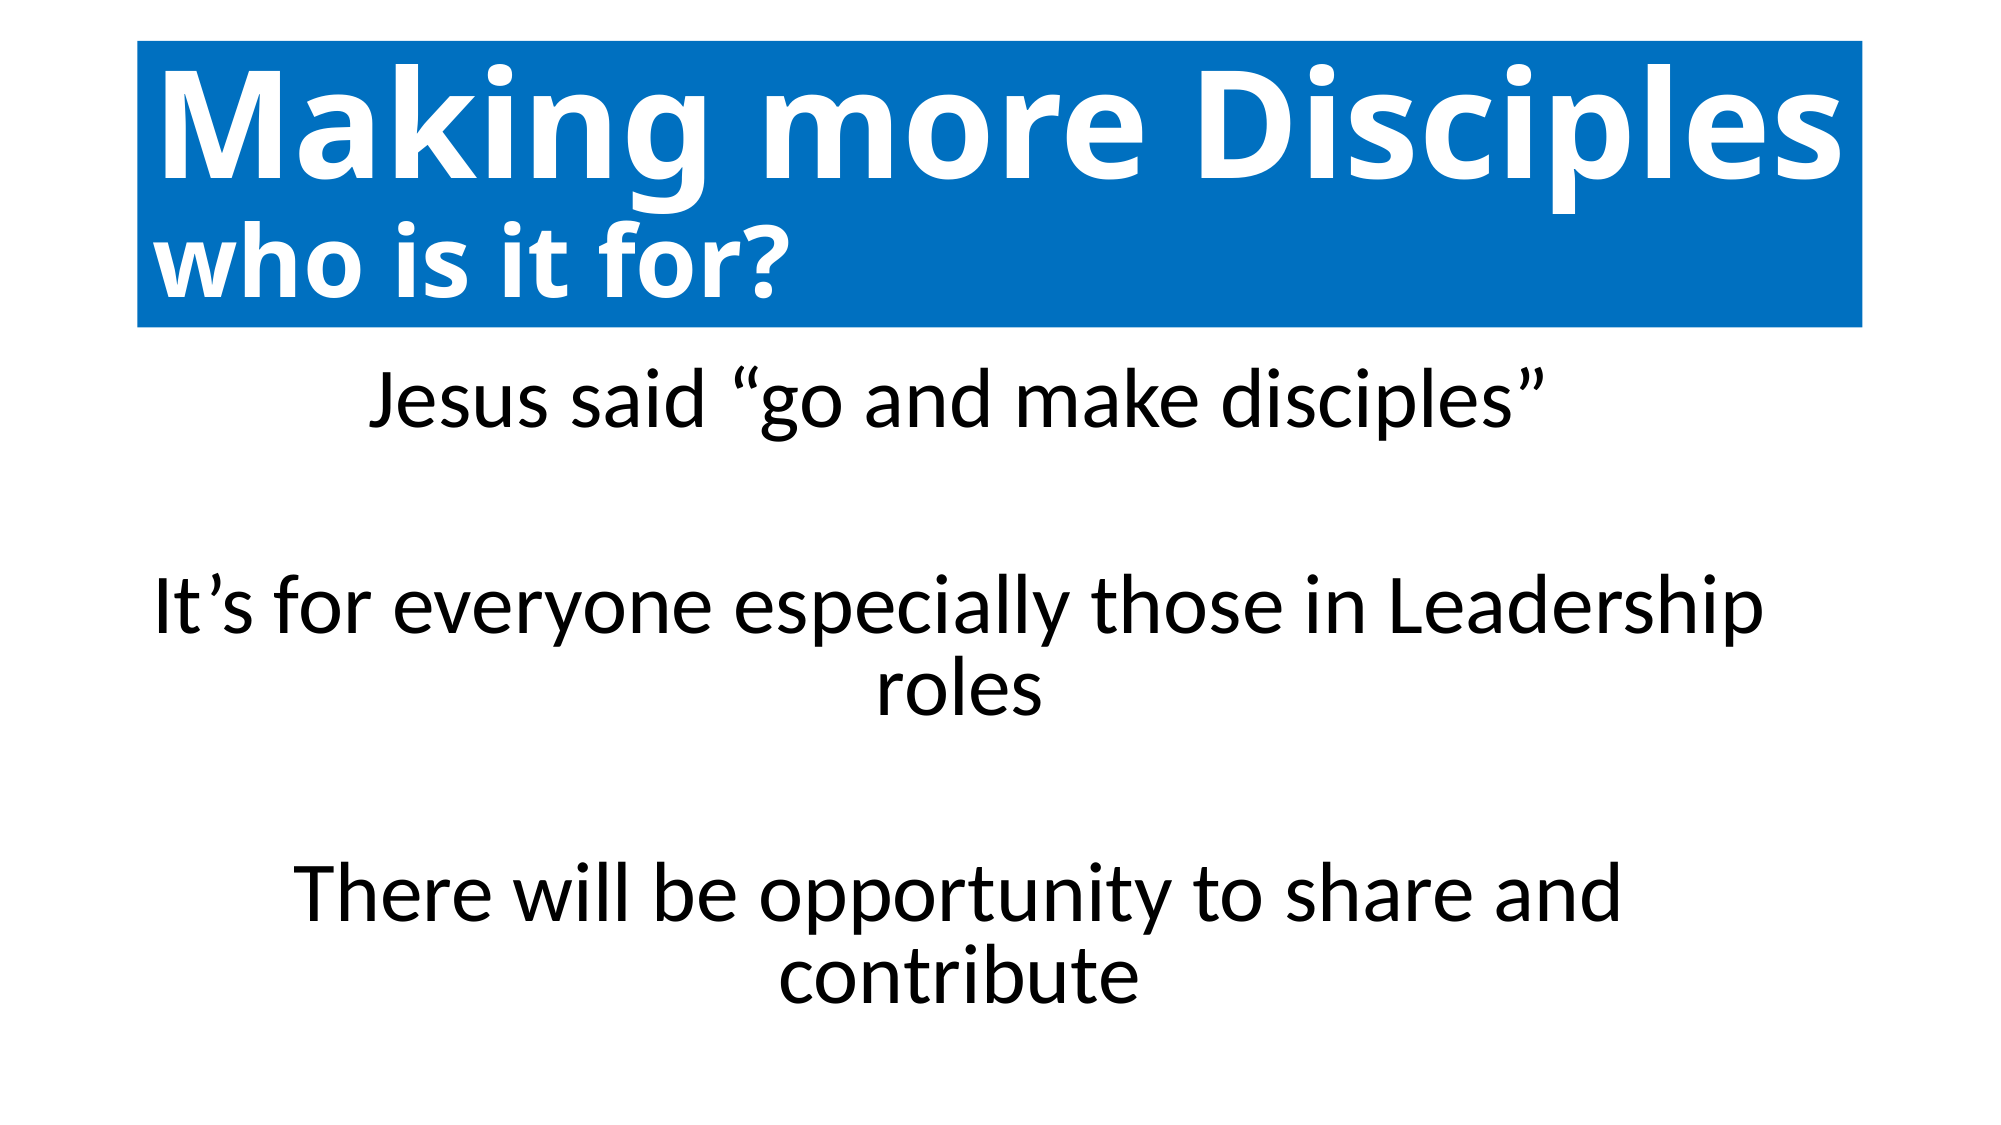

# Making more Disciples who is it for?
Jesus said “go and make disciples”
It’s for everyone especially those in Leadership roles
There will be opportunity to share and contribute